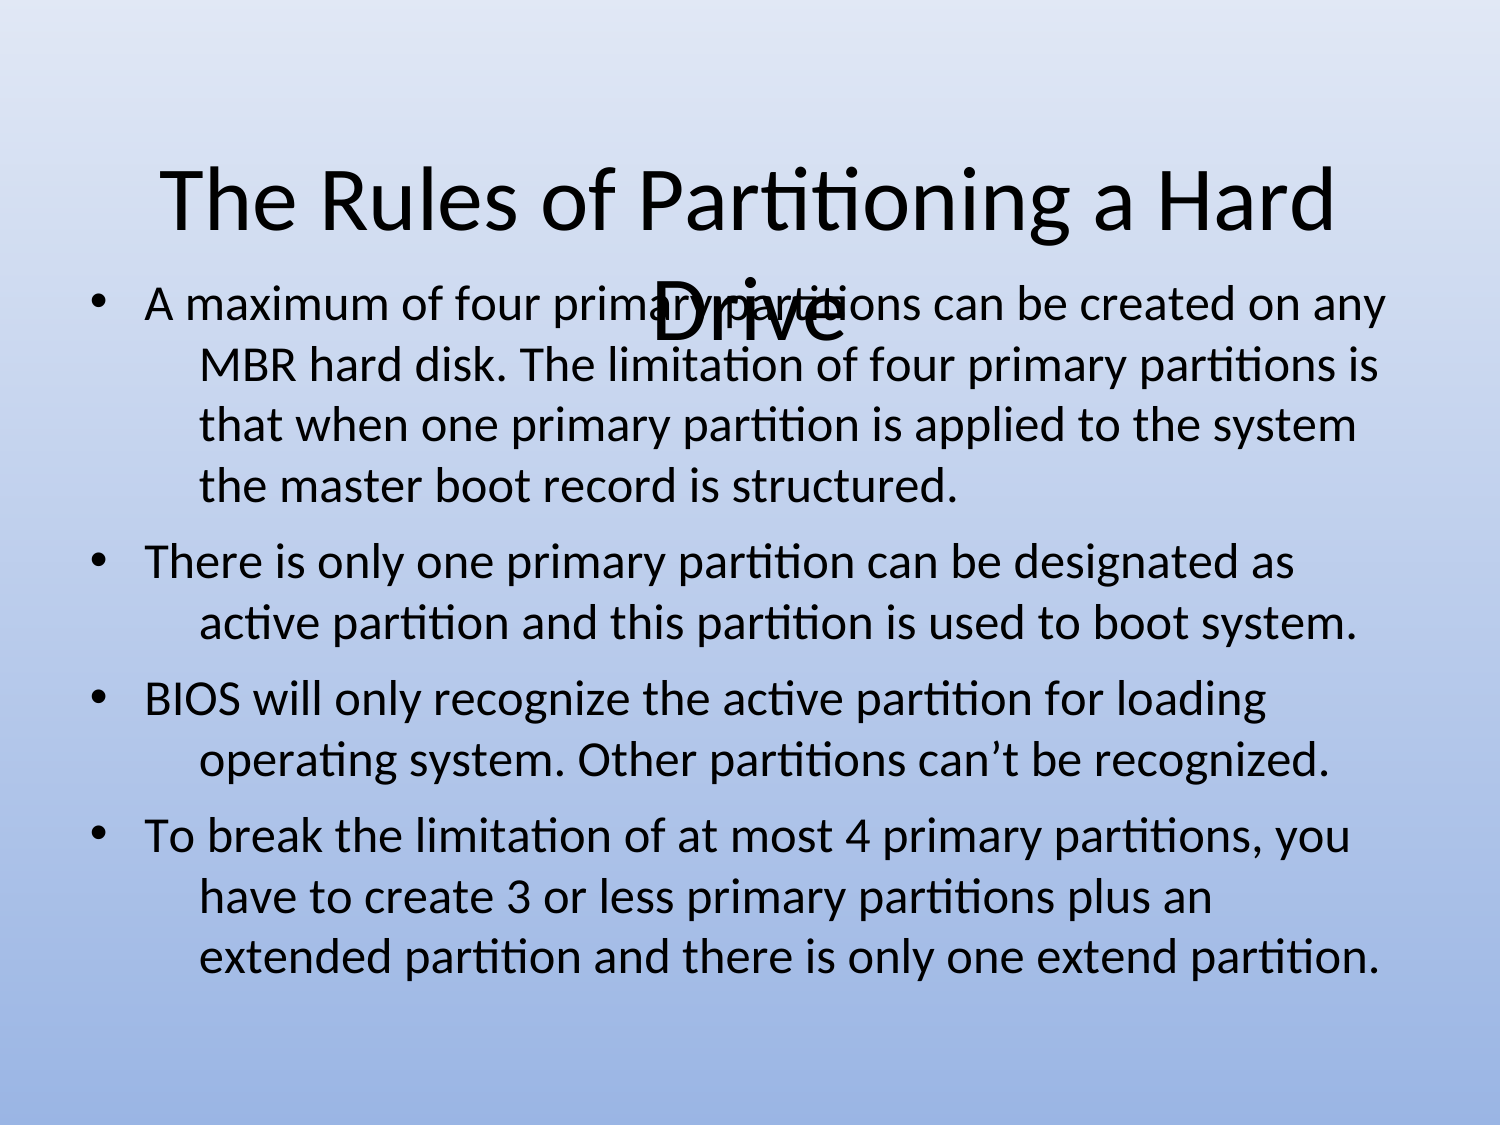

# The Rules of Partitioning a Hard Drive
A maximum of four primary partitions can be created on any MBR hard disk. The limitation of four primary partitions is that when one primary partition is applied to the system the master boot record is structured.
There is only one primary partition can be designated as active partition and this partition is used to boot system.
BIOS will only recognize the active partition for loading operating system. Other partitions can’t be recognized.
To break the limitation of at most 4 primary partitions, you have to create 3 or less primary partitions plus an extended partition and there is only one extend partition.